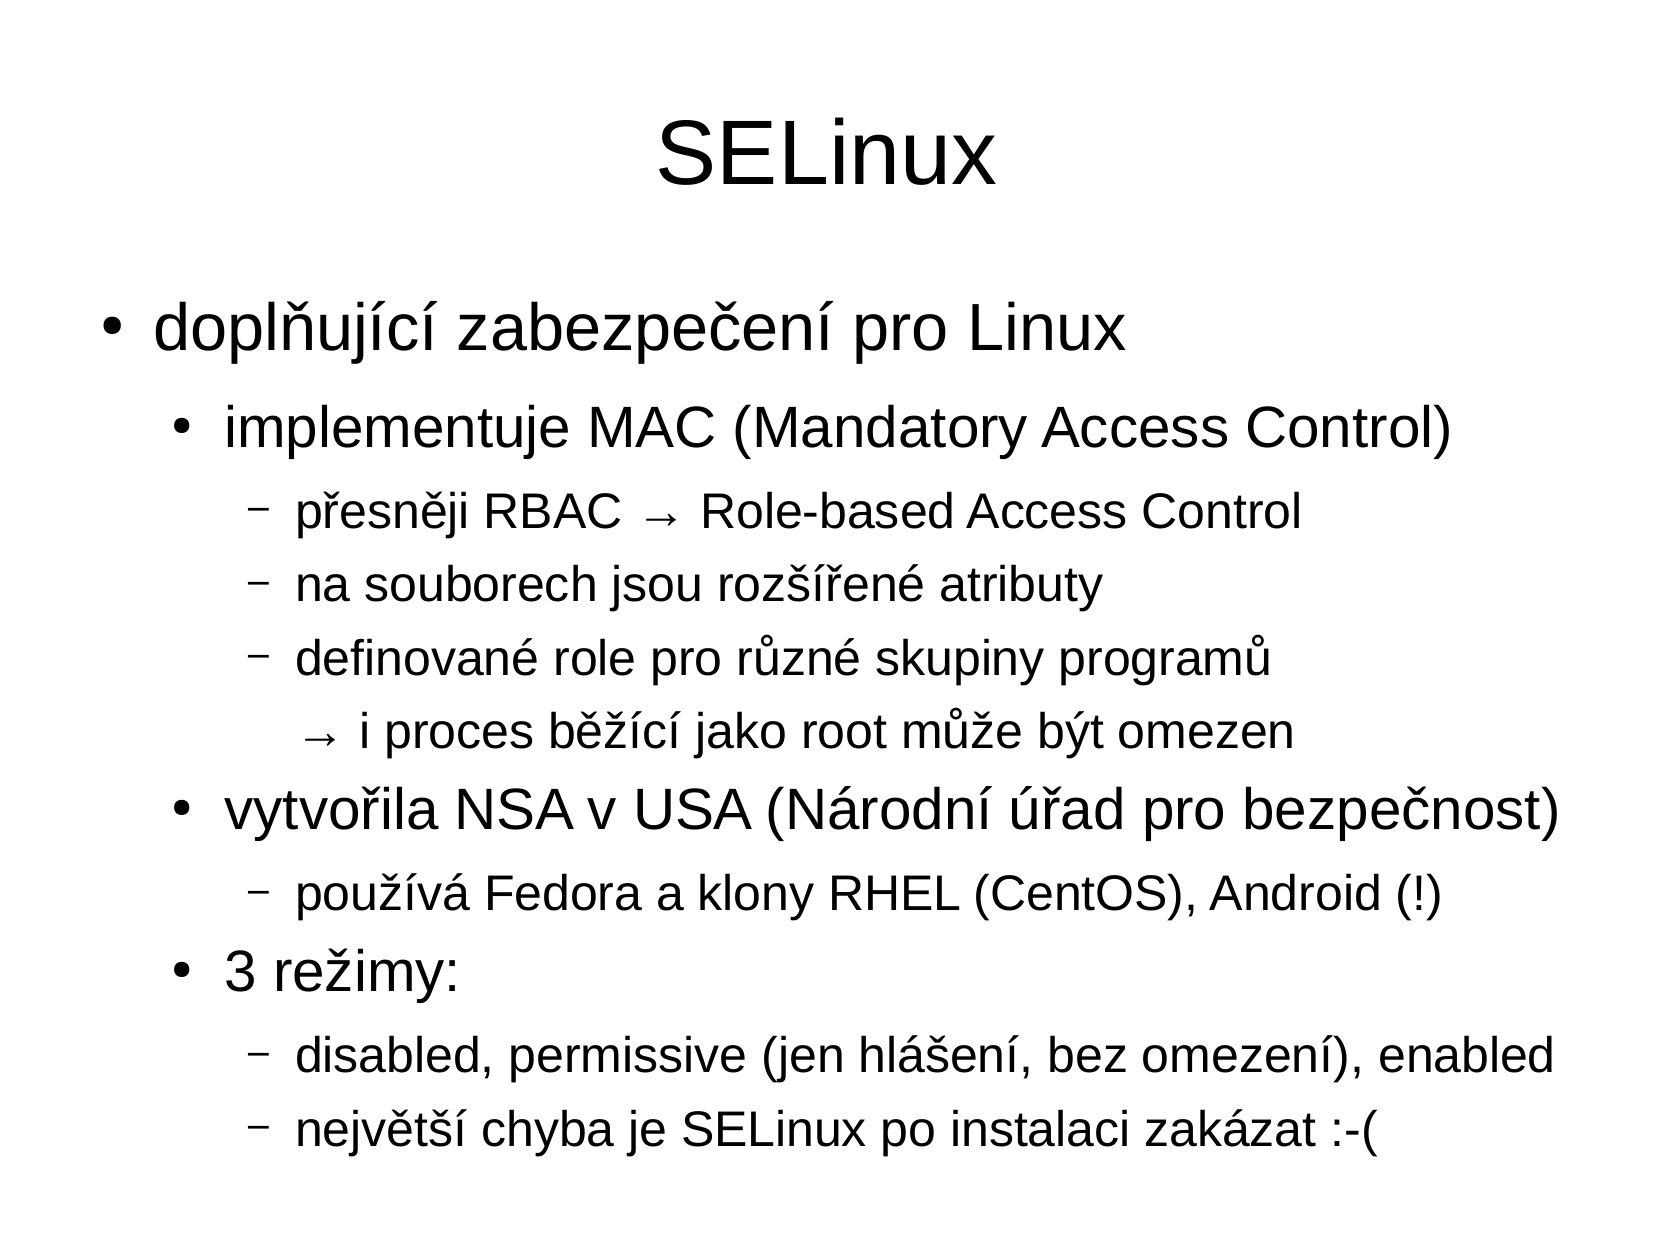

# SELinux
doplňující zabezpečení pro Linux
implementuje MAC (Mandatory Access Control)
přesněji RBAC → Role-based Access Control
na souborech jsou rozšířené atributy
definované role pro různé skupiny programů
→ i proces běžící jako root může být omezen
vytvořila NSA v USA (Národní úřad pro bezpečnost)
používá Fedora a klony RHEL (CentOS), Android (!)
3 režimy:
disabled, permissive (jen hlášení, bez omezení), enabled
největší chyba je SELinux po instalaci zakázat :-(